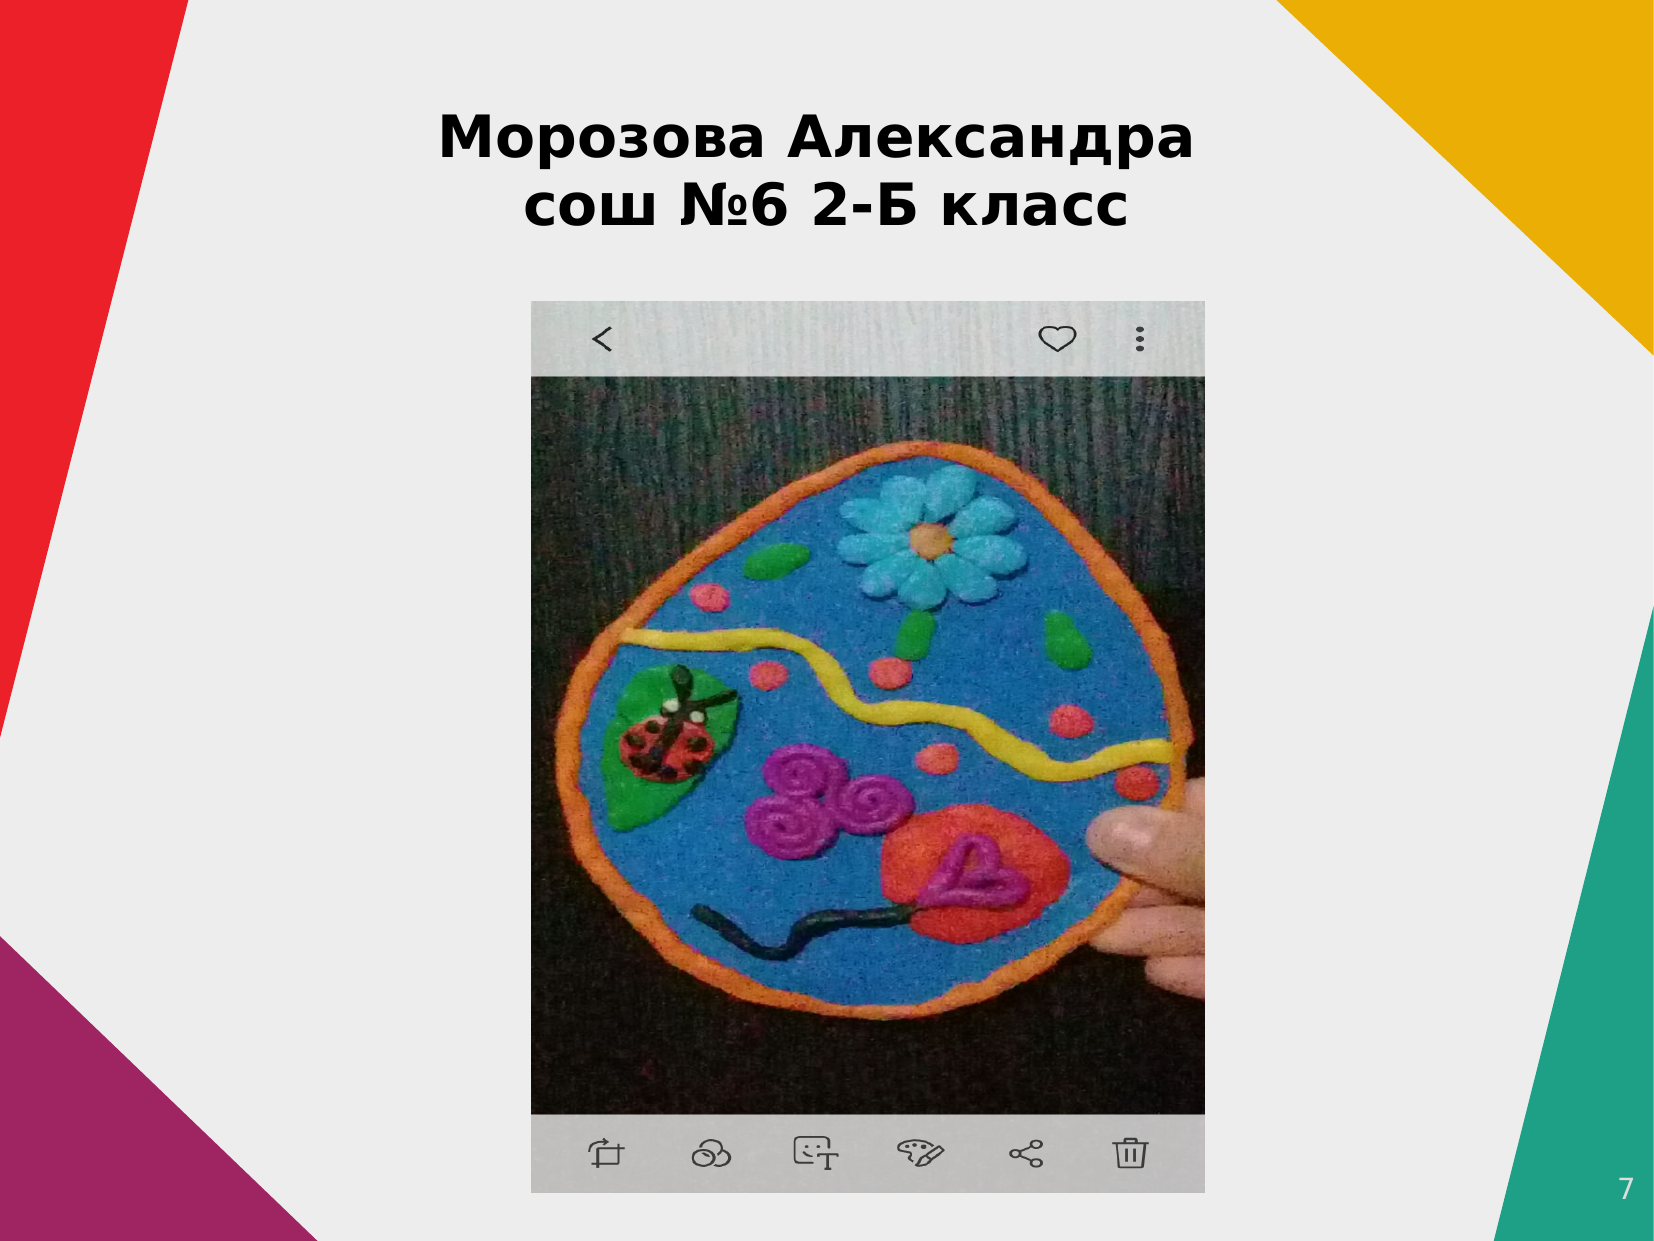

# Морозова Александра сош №6 2-Б класс
7